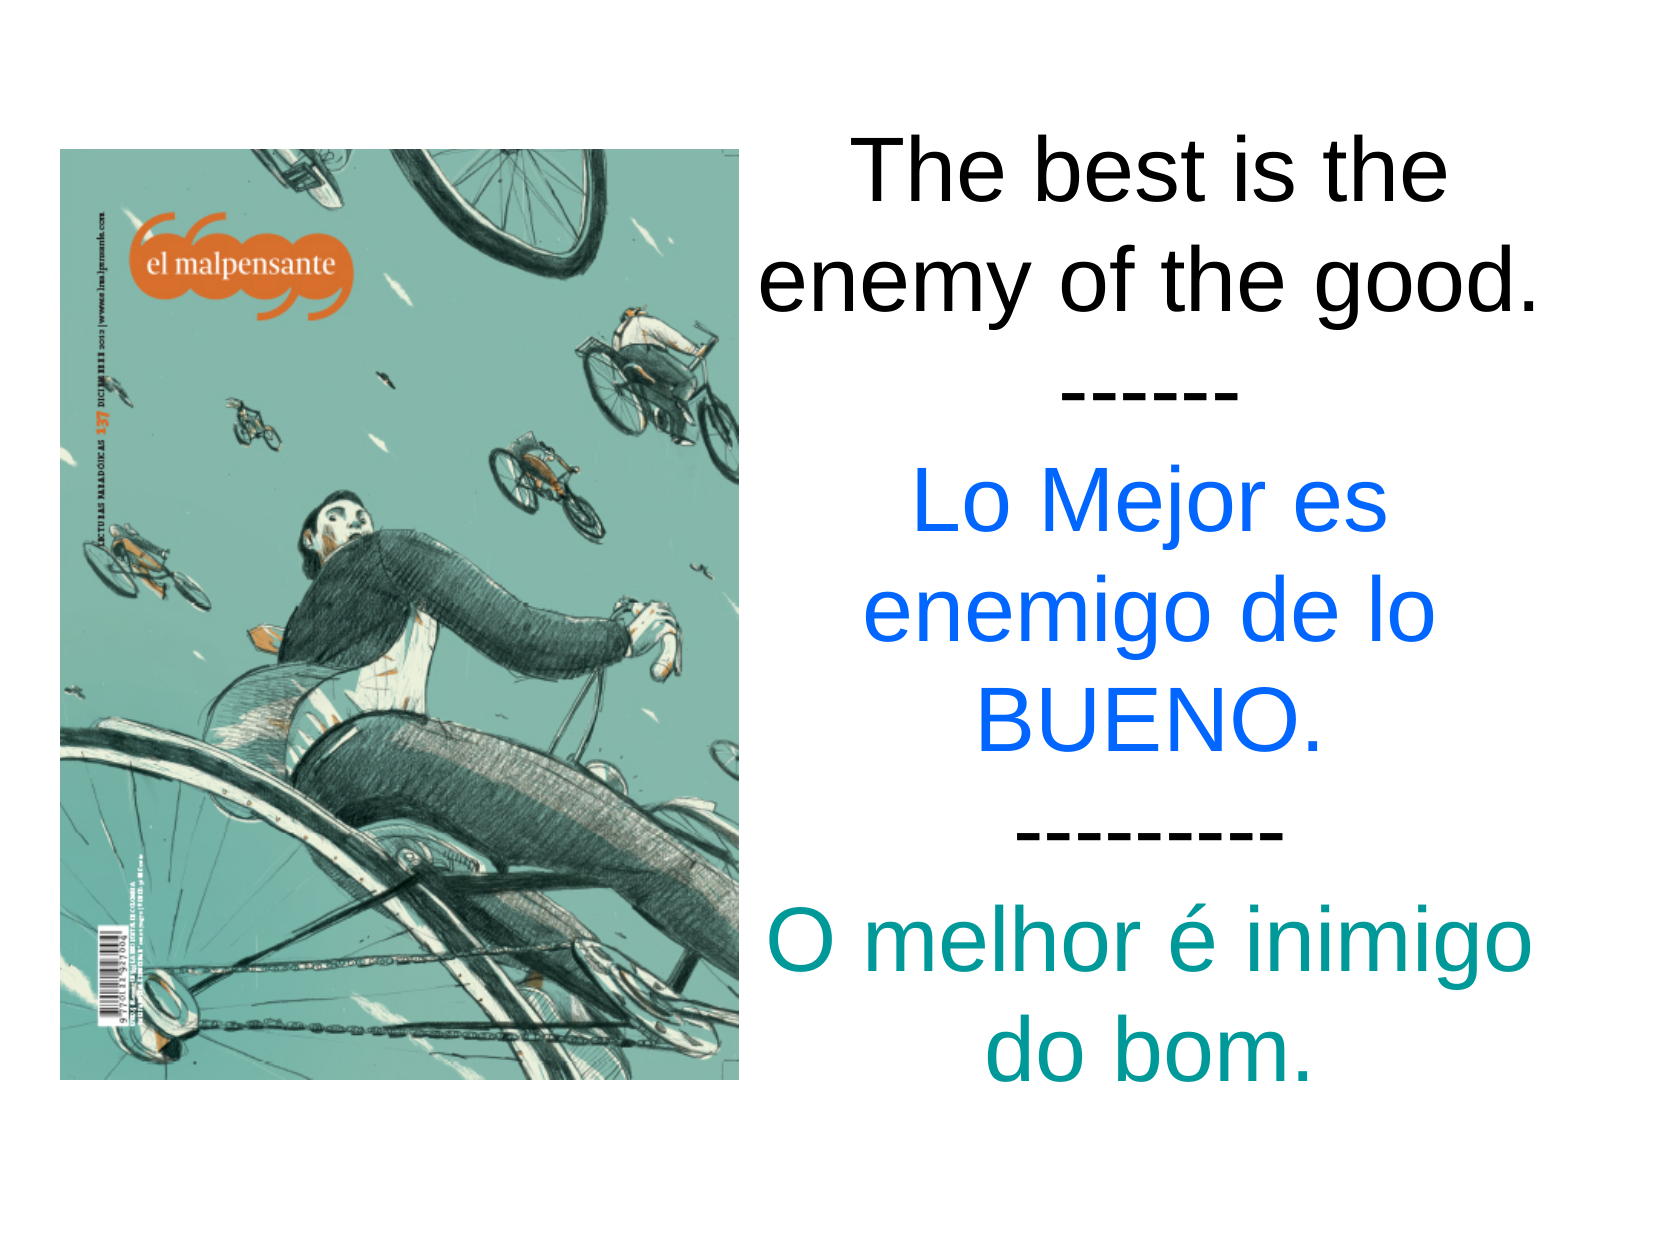

# The best is the enemy of the good. ------ Lo Mejor es enemigo de lo BUENO. --------- O melhor é inimigo do bom.